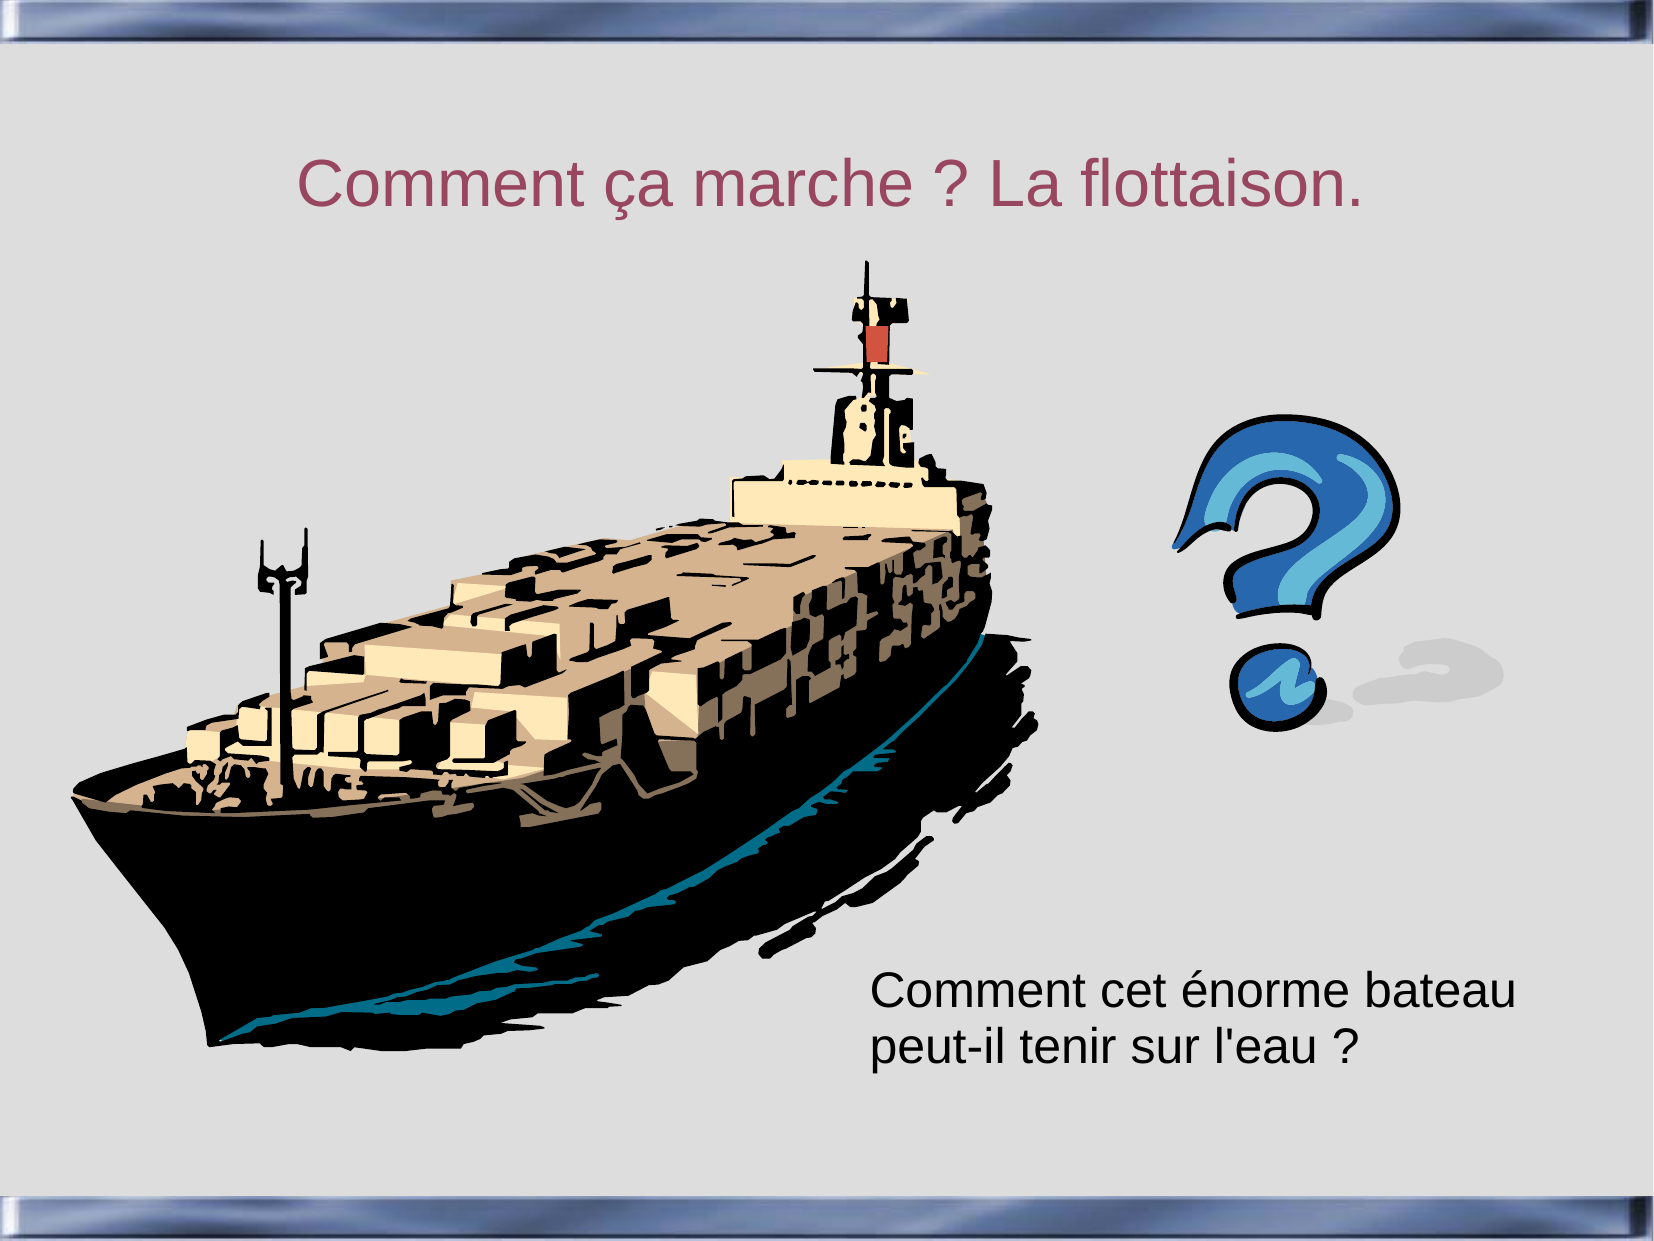

# Comment ça marche ? La flottaison.
Comment cet énorme bateau
peut-il tenir sur l'eau ?